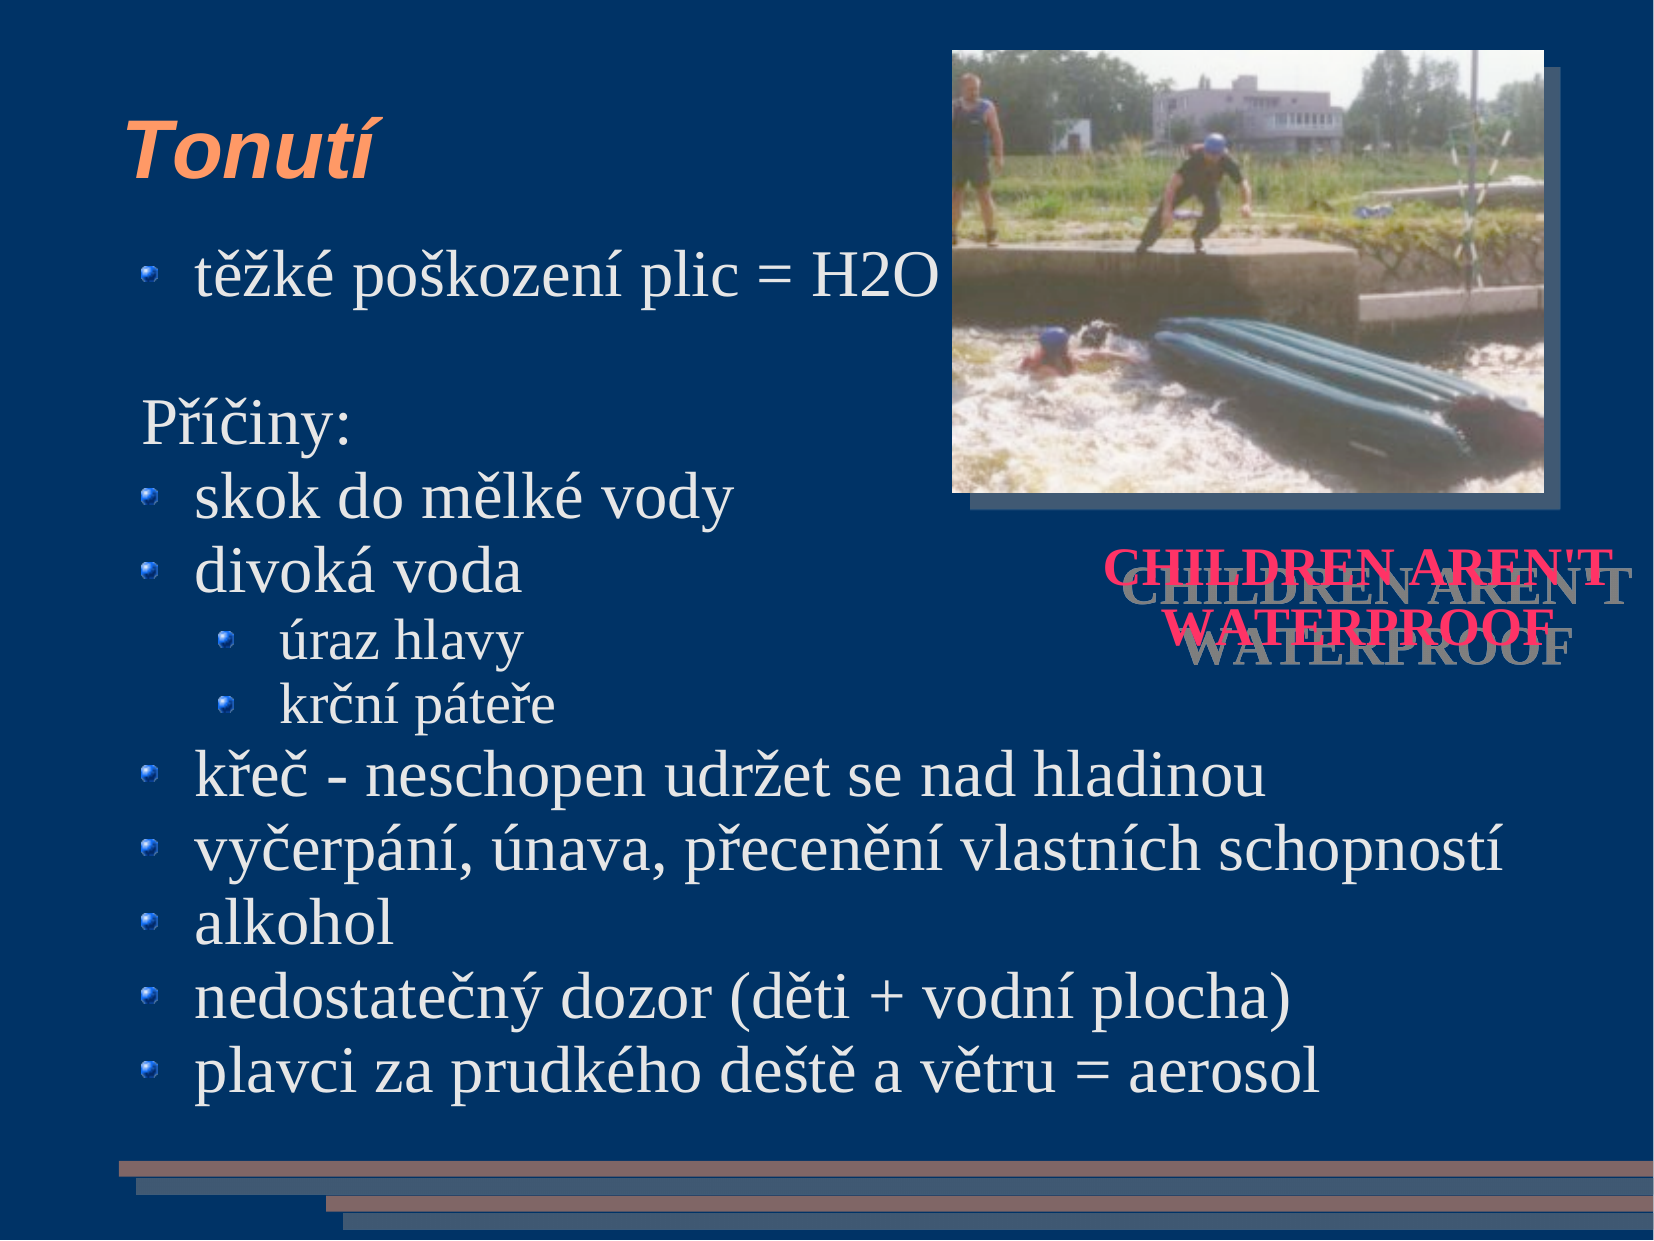

# Tonutí
těžké poškození plic = H2O
Příčiny:
skok do mělké vody
divoká voda
 úraz hlavy
 krční páteře
křeč - neschopen udržet se nad hladinou
vyčerpání, únava, přecenění vlastních schopností
alkohol
nedostatečný dozor (děti + vodní plocha)
plavci za prudkého deště a větru = aerosol
CHILDREN AREN'T
WATERPROOF